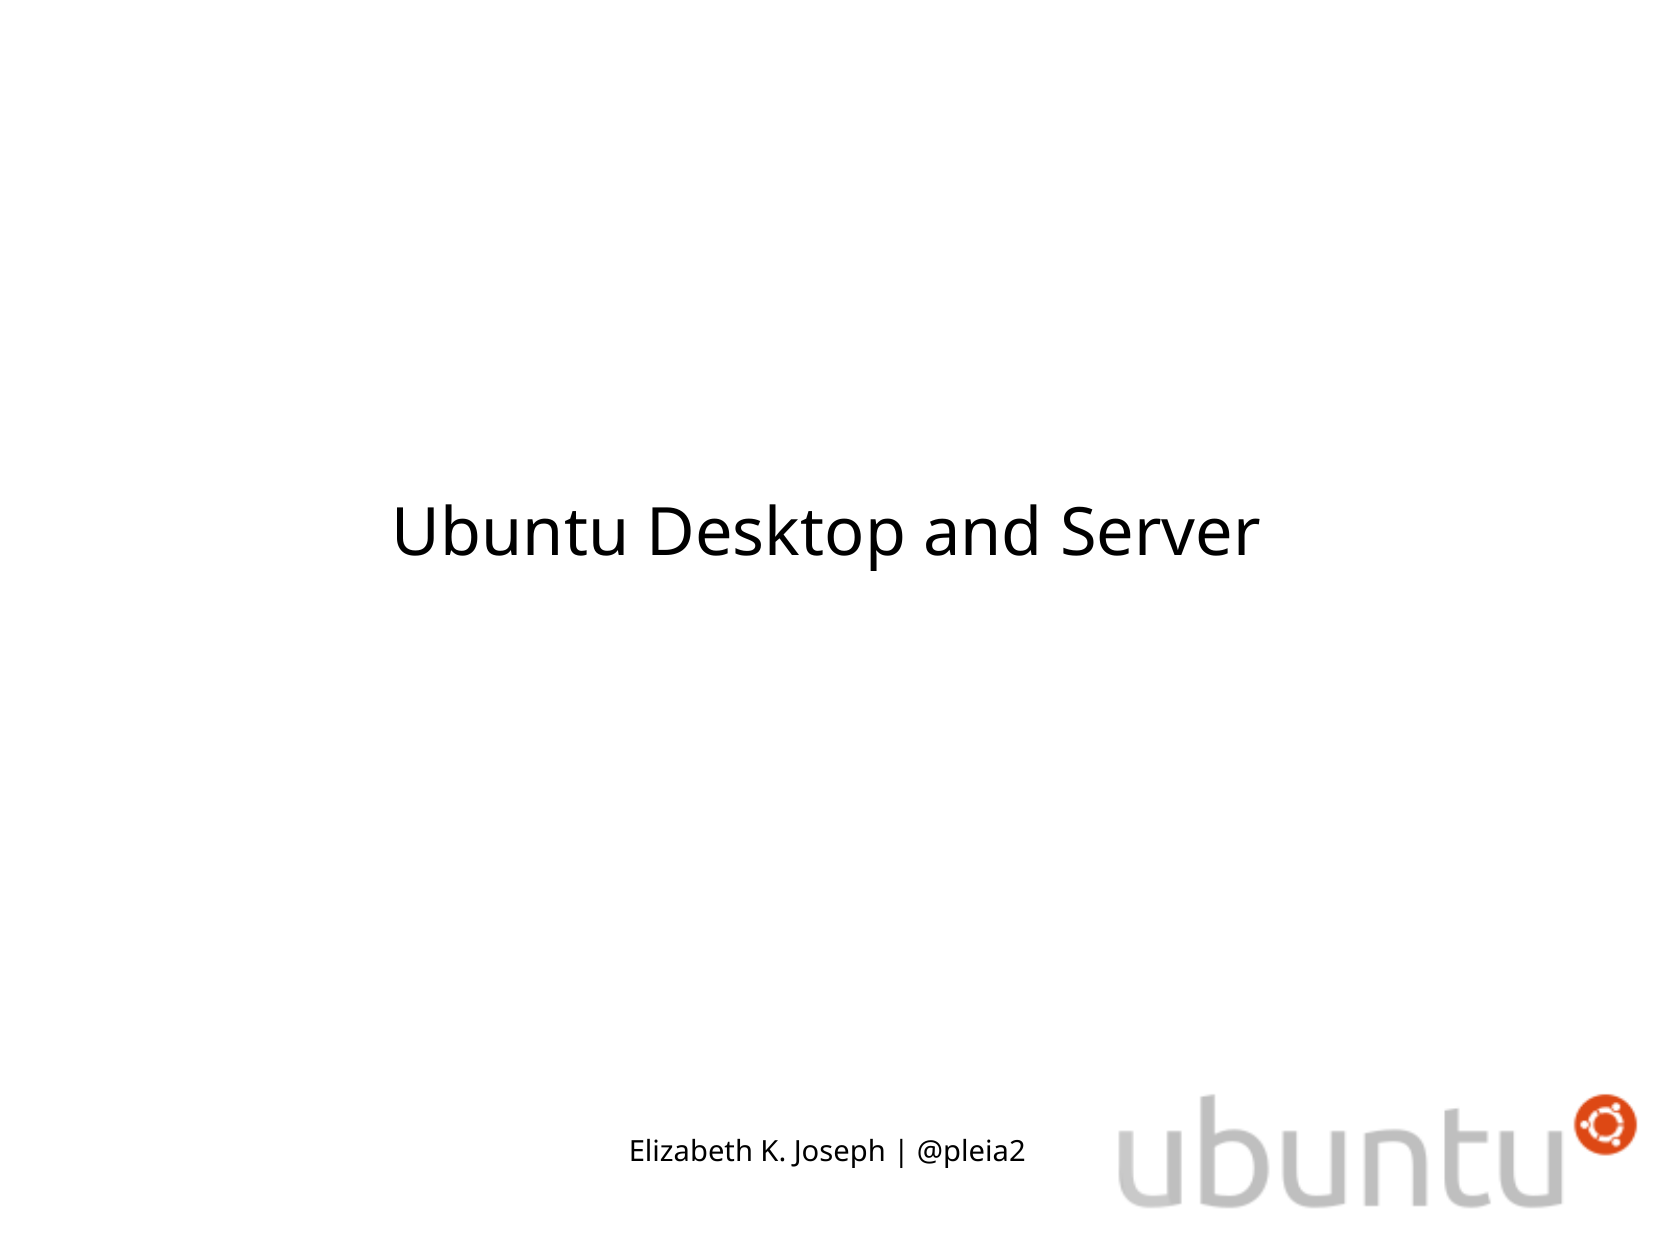

# Ubuntu Desktop and Server
Elizabeth K. Joseph | @pleia2